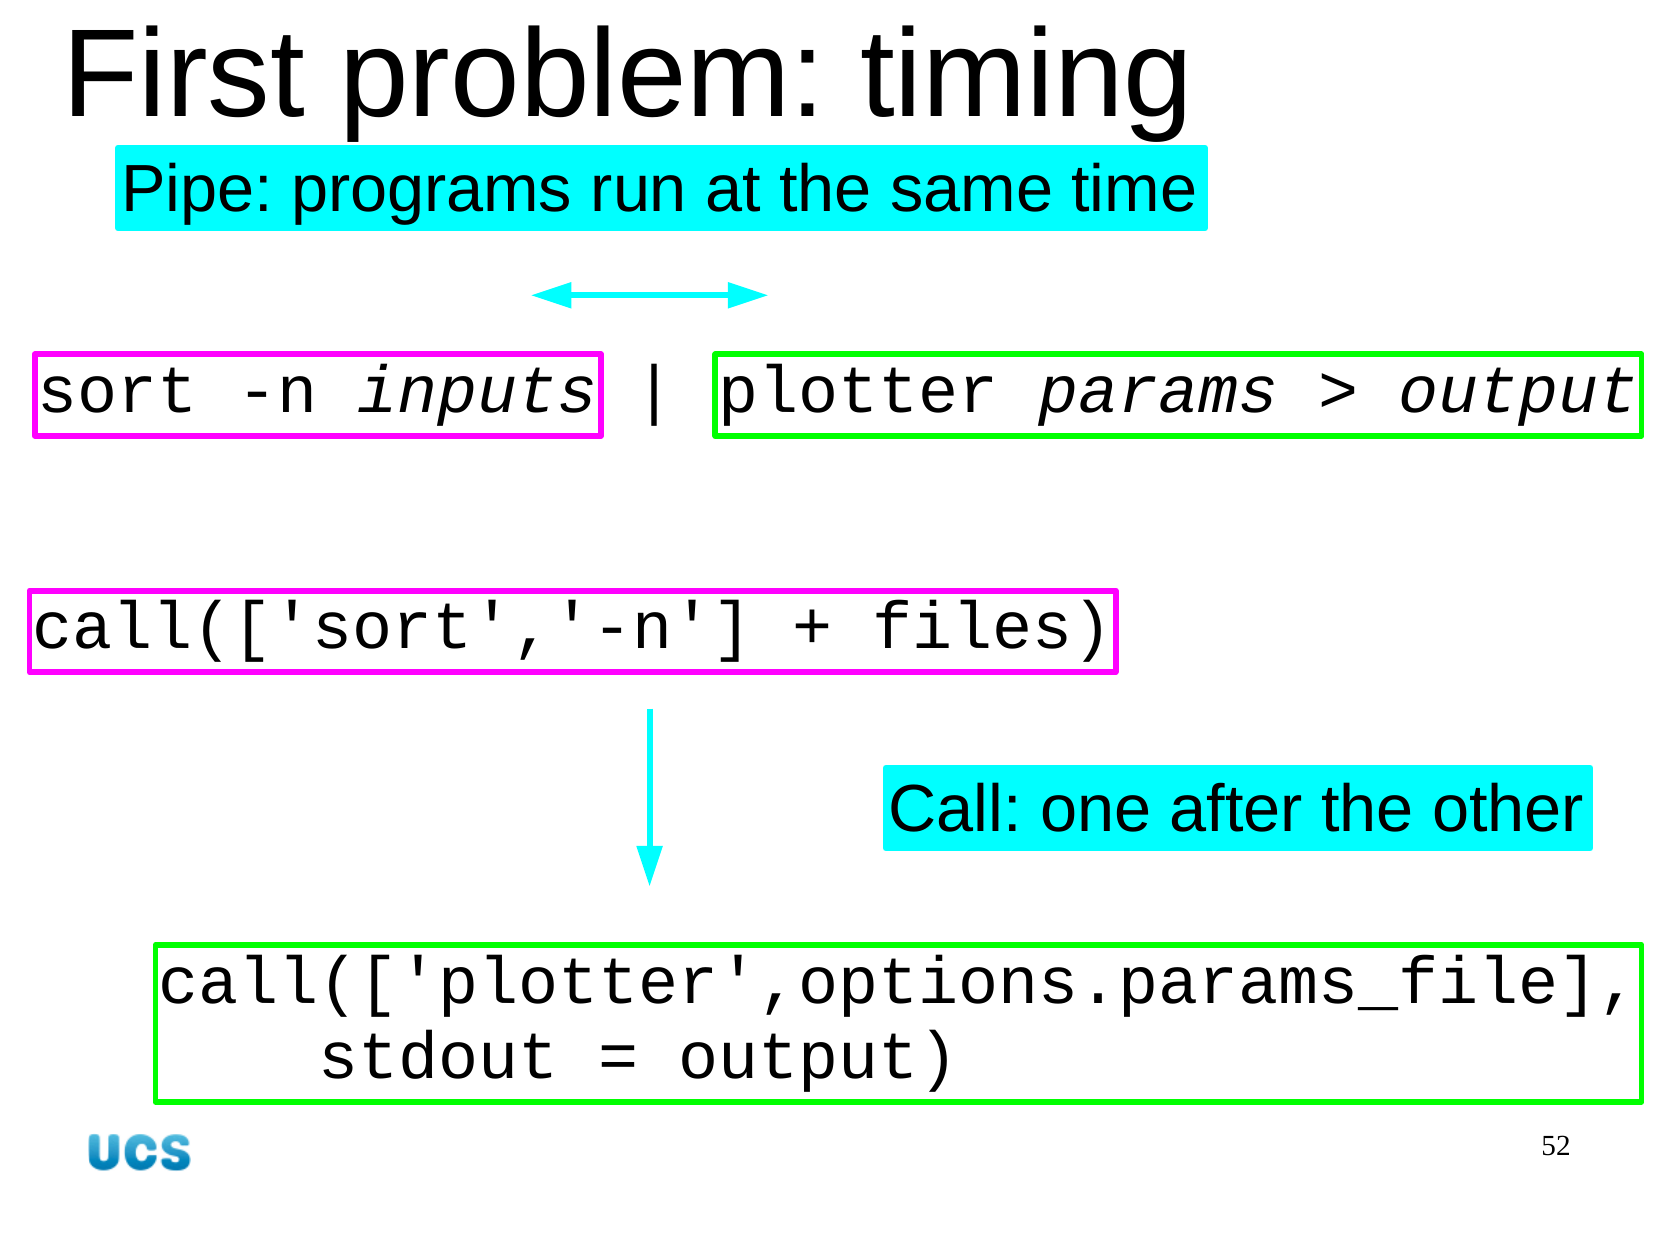

First problem: timing
Pipe: programs run at the same time
sort -n inputs
|
plotter params > output
call(['sort','-n'] + files)
Call: one after the other
call(['plotter',options.params_file],
 stdout = output)
52